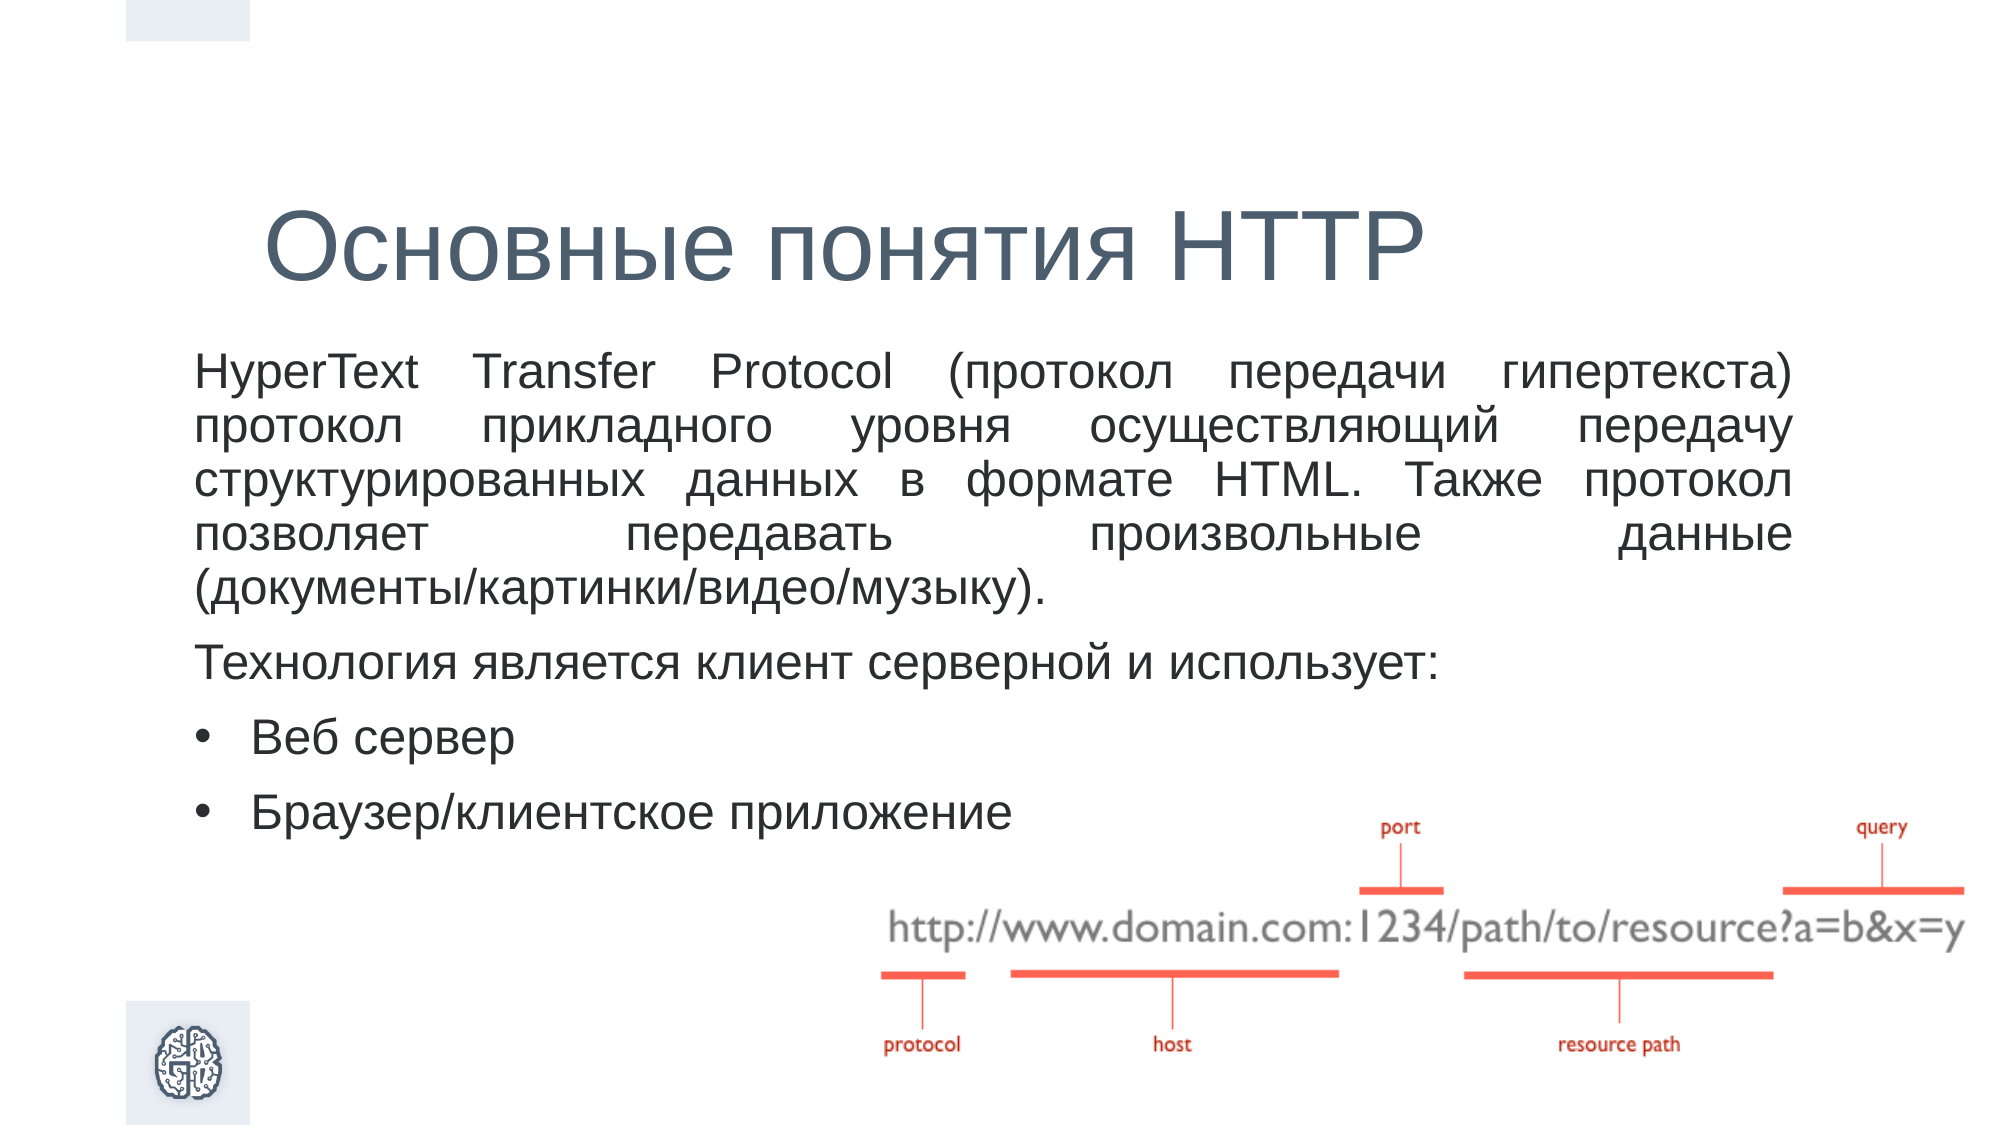

# Основные понятия HTTP
HyperText Transfer Protocol (протокол передачи гипертекста) протокол прикладного уровня осуществляющий передачу структурированных данных в формате HTML. Также протокол позволяет передавать произвольные данные (документы/картинки/видео/музыку).
Технология является клиент серверной и использует:
Веб сервер
Браузер/клиентское приложение